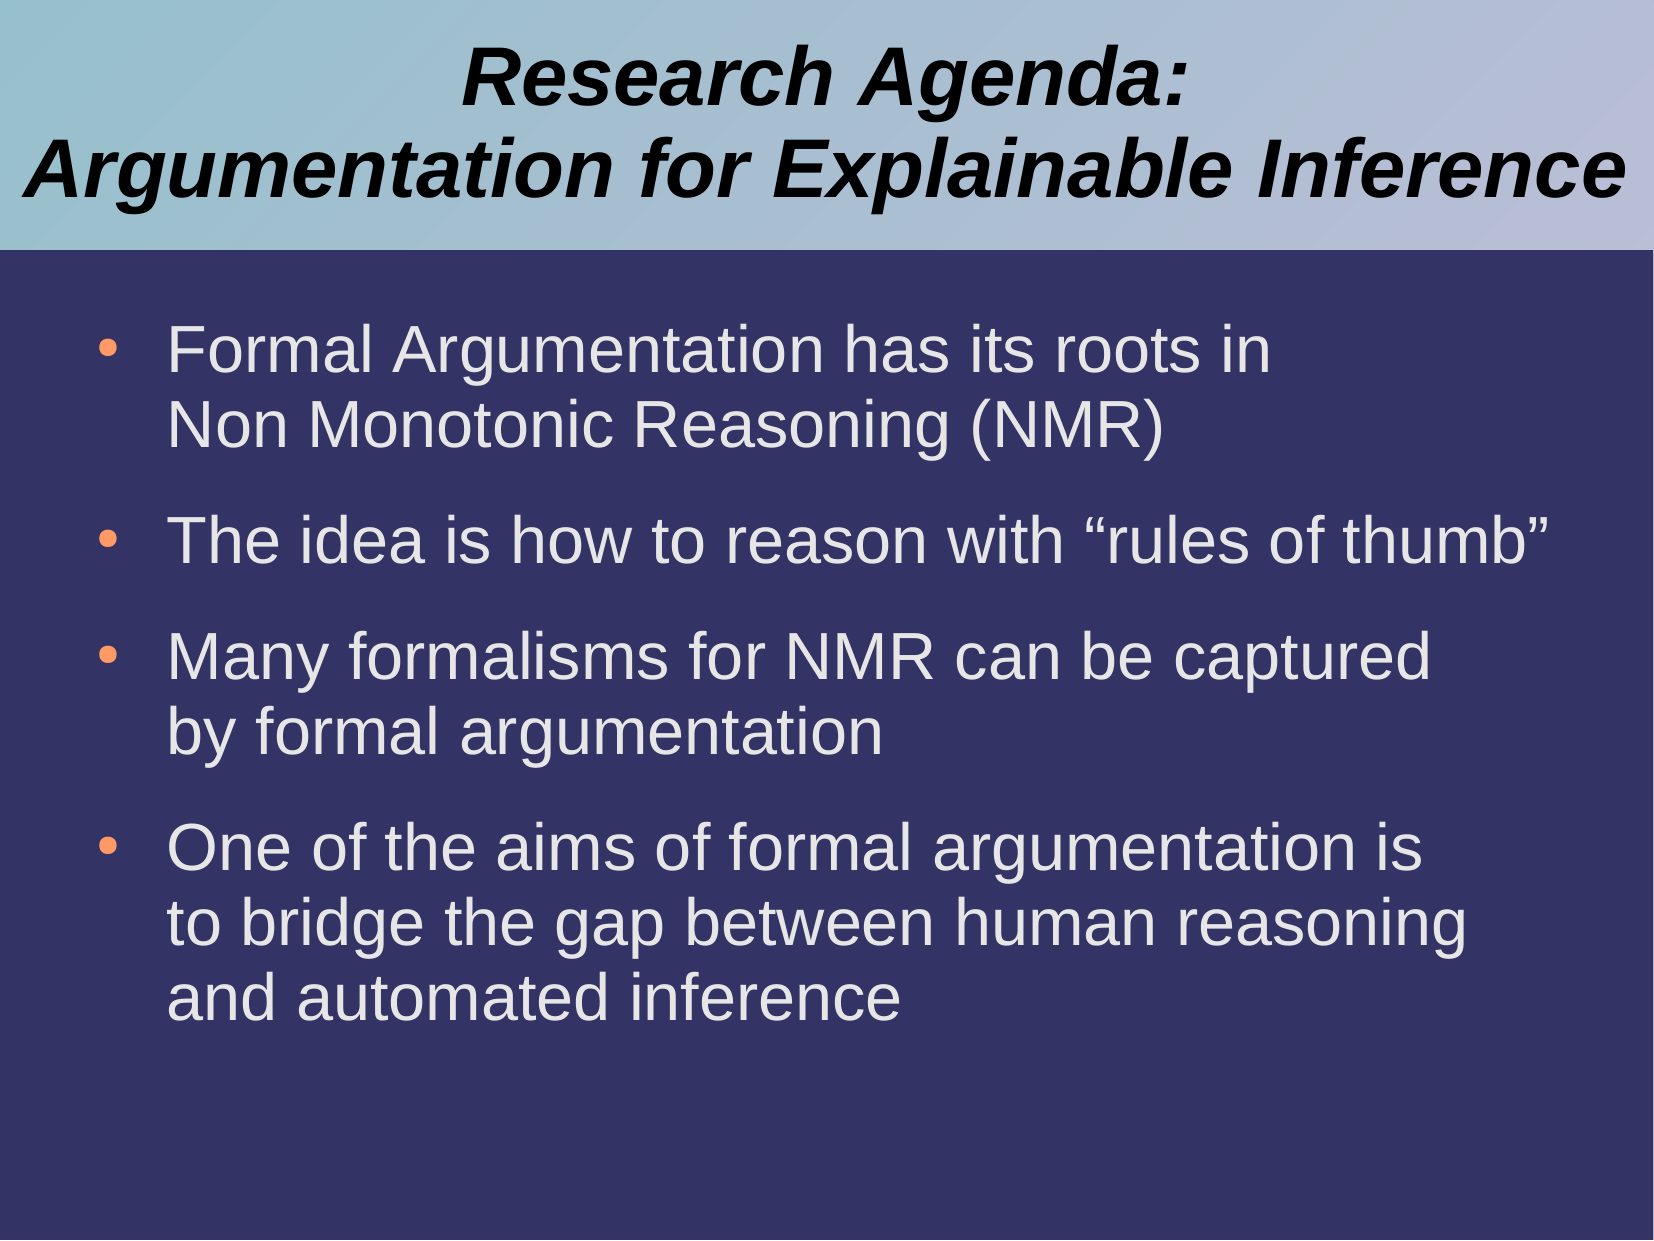

# Research Agenda: Argumentation for Explainable Inference
Formal Argumentation has its roots in
Non Monotonic Reasoning (NMR)
The idea is how to reason with “rules of thumb”
Many formalisms for NMR can be captured
by formal argumentation
One of the aims of formal argumentation is
to bridge the gap between human reasoning and automated inference